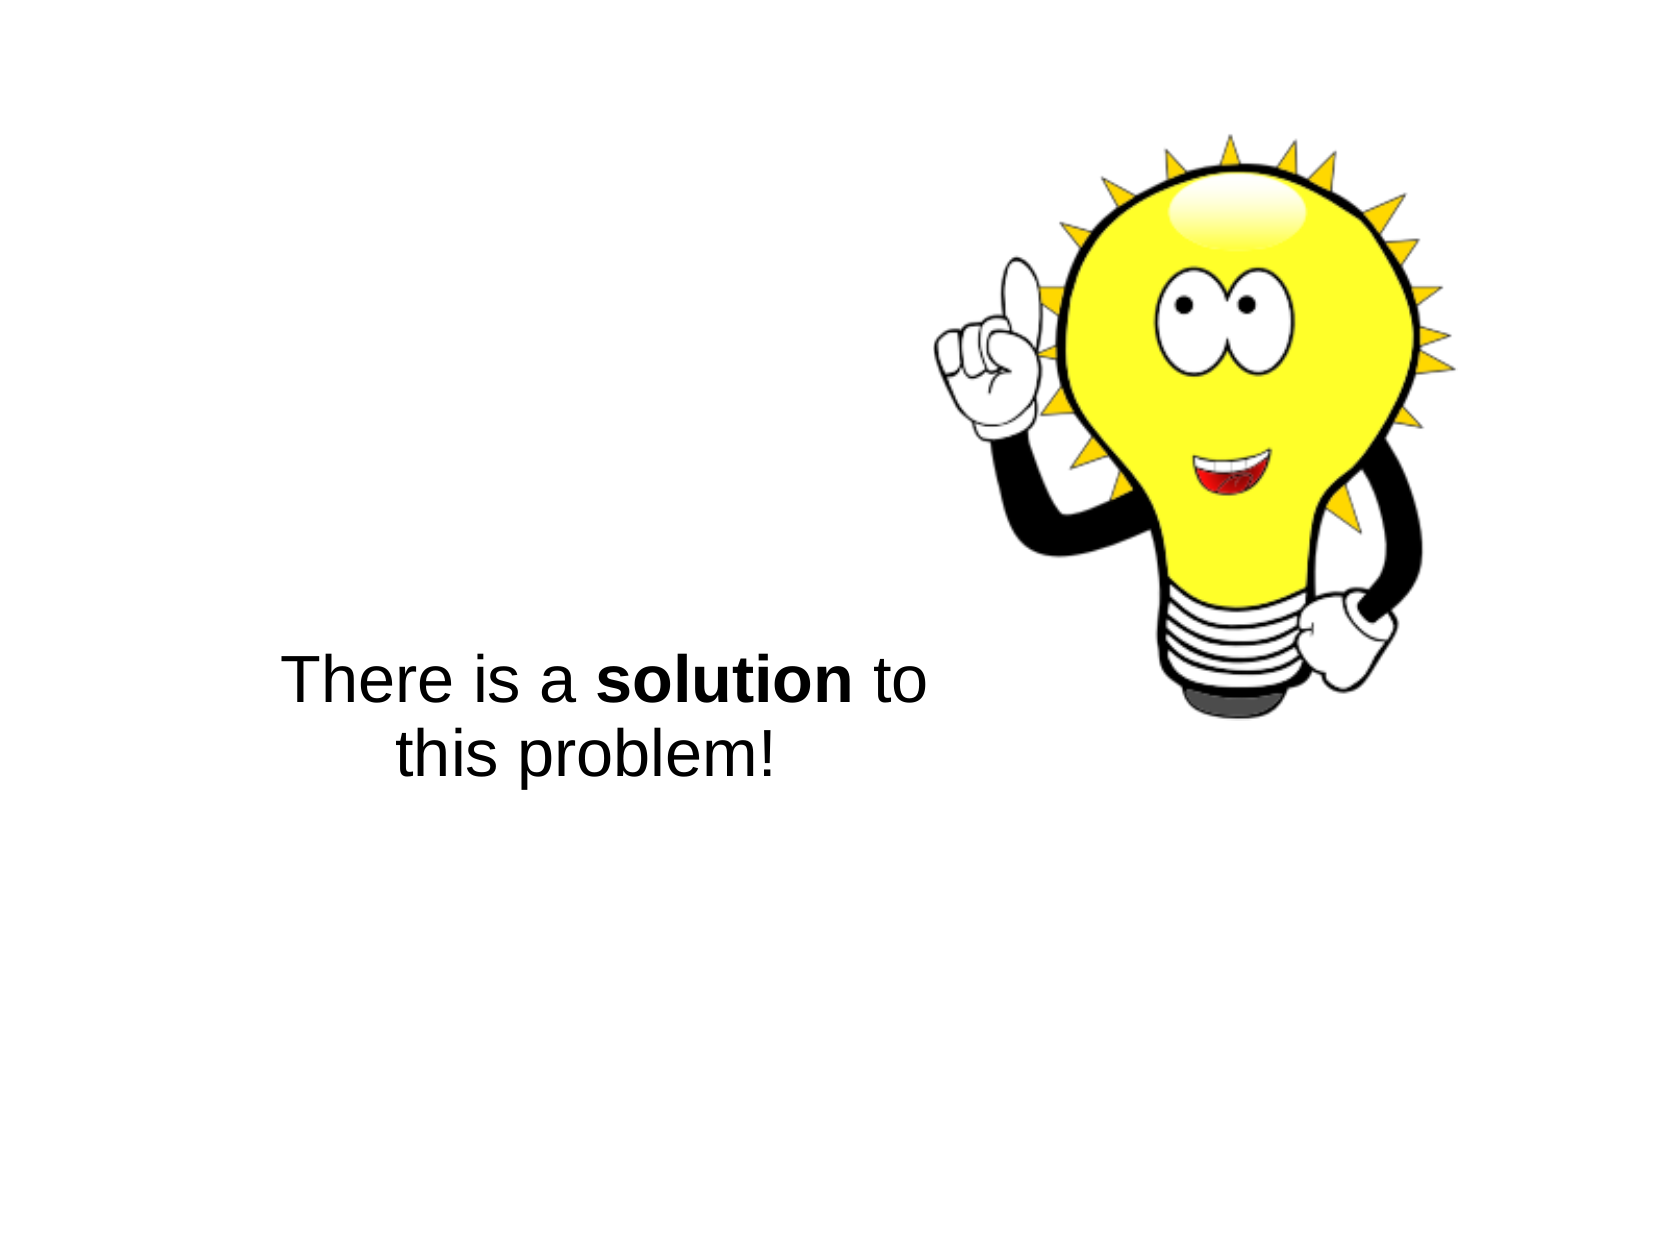

# There is a solution to
this problem!